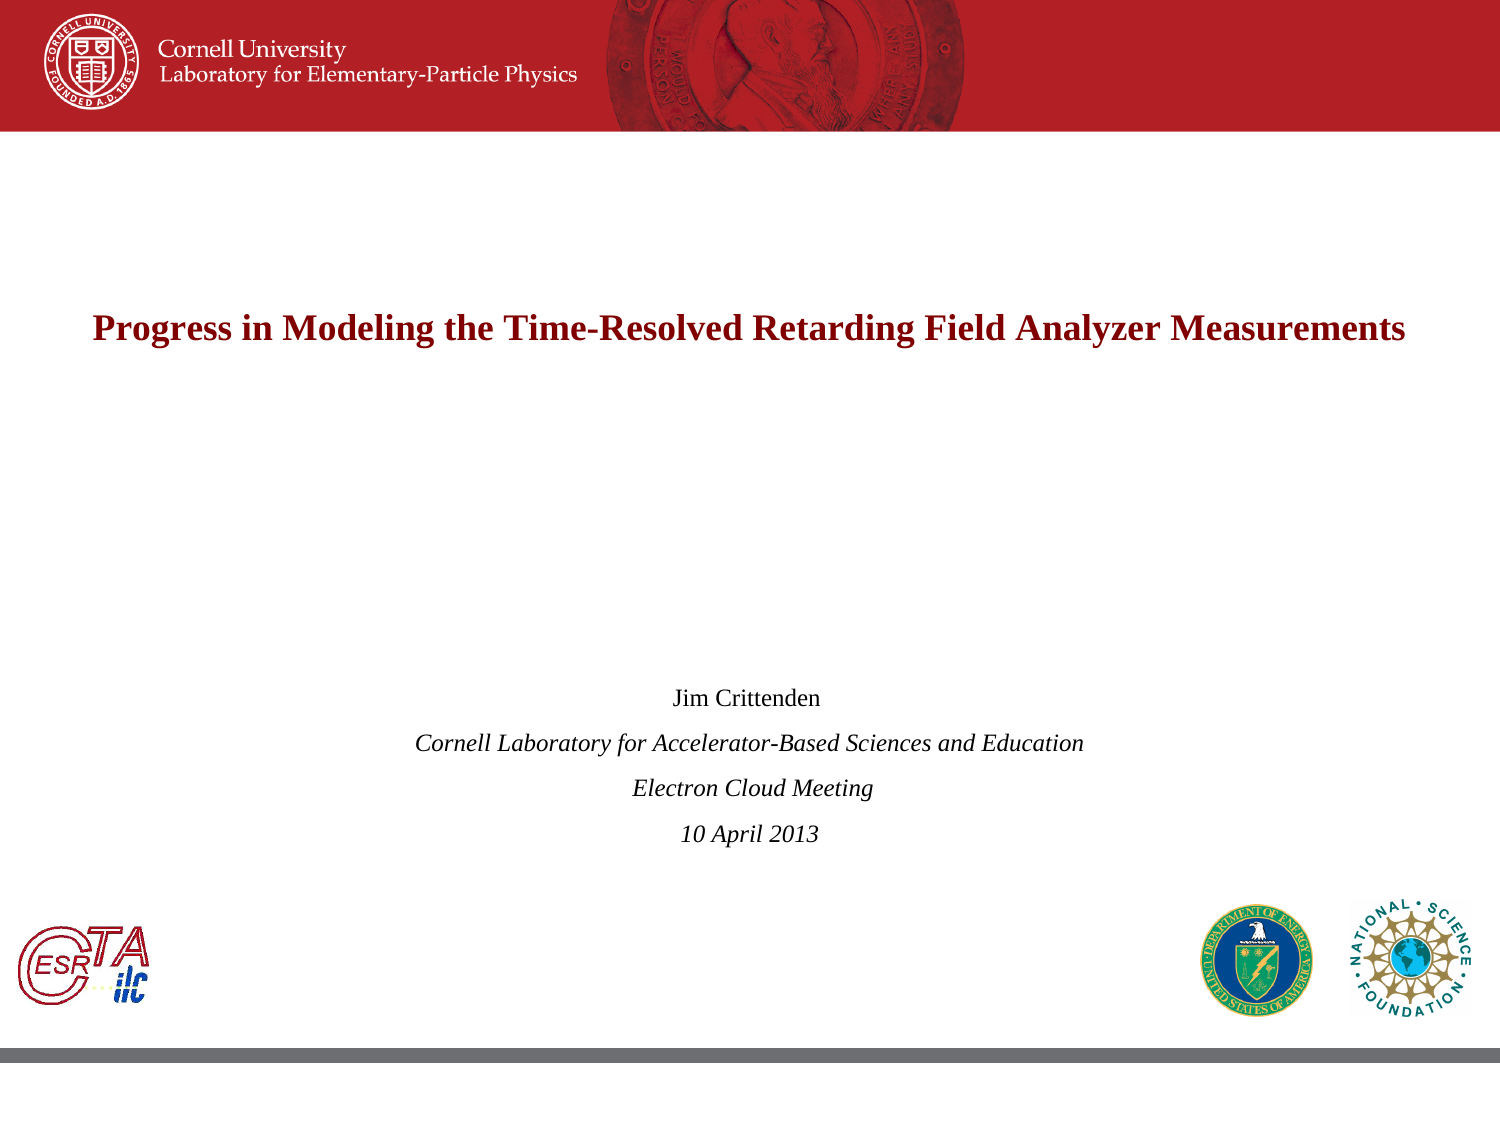

Progress in Modeling the Time-Resolved Retarding Field Analyzer Measurements
# Jim Crittenden
Cornell Laboratory for Accelerator-Based Sciences and Education
 Electron Cloud Meeting
10 April 2013